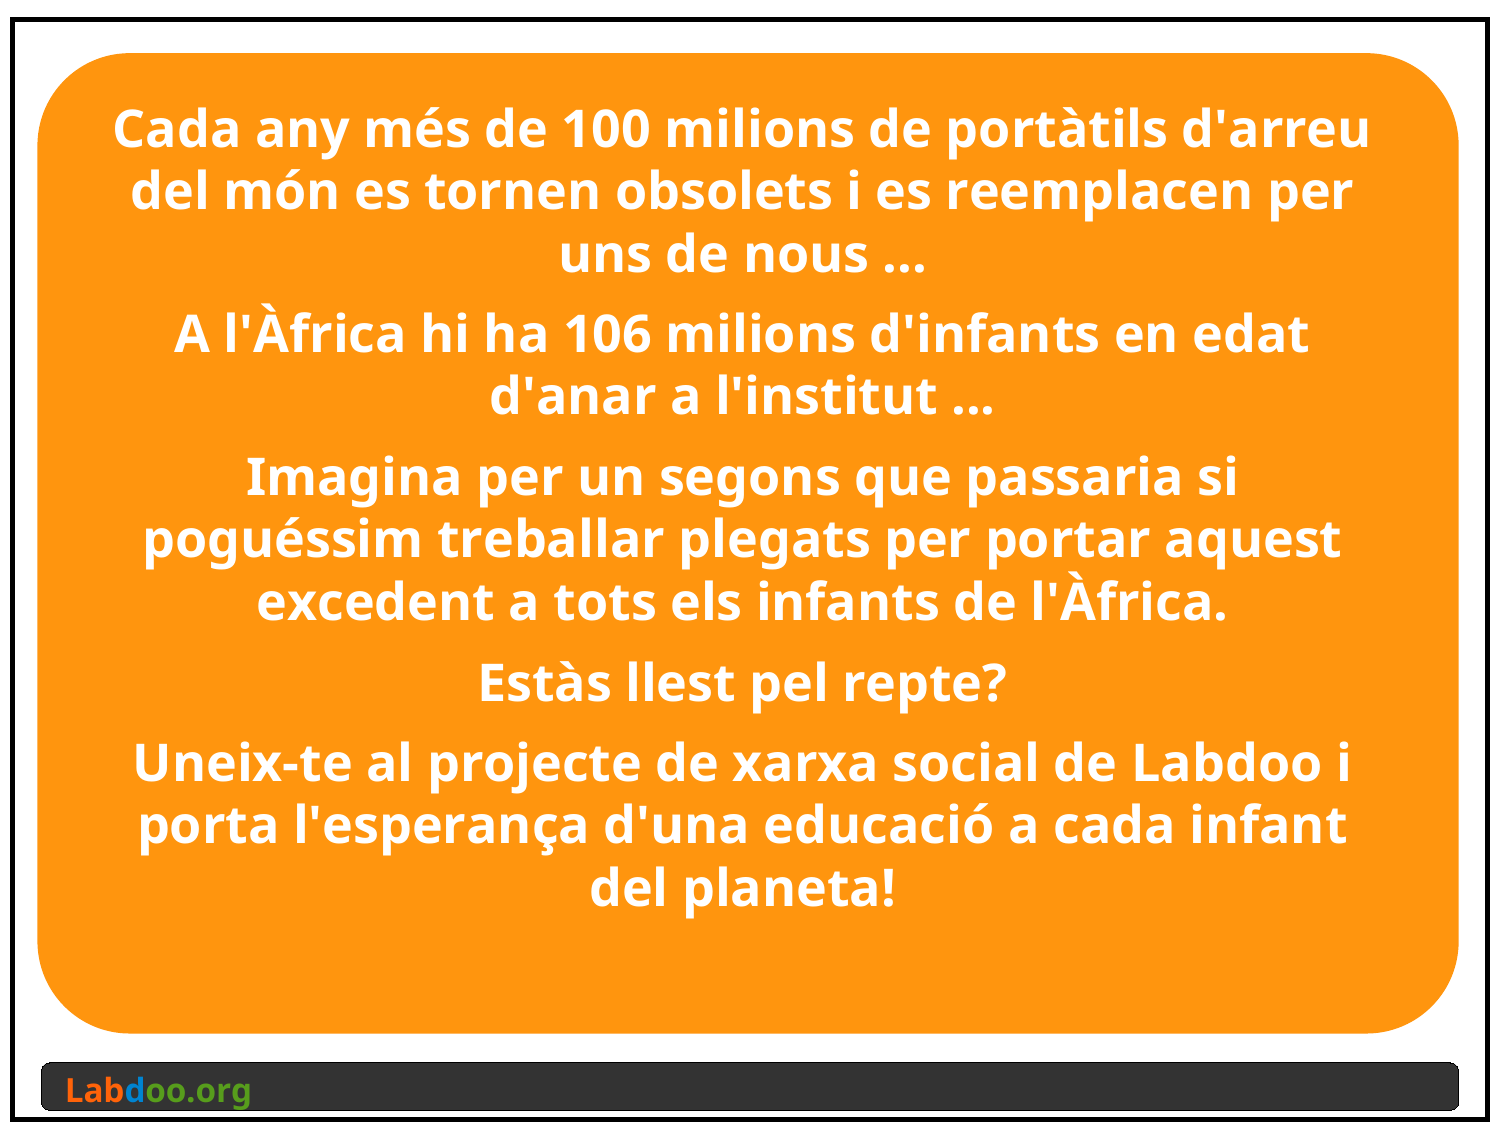

Cada any més de 100 milions de portàtils d'arreu del món es tornen obsolets i es reemplacen per uns de nous ...
A l'Àfrica hi ha 106 milions d'infants en edat d'anar a l'institut ...
Imagina per un segons que passaria si poguéssim treballar plegats per portar aquest excedent a tots els infants de l'Àfrica.
Estàs llest pel repte?
Uneix-te al projecte de xarxa social de Labdoo i porta l'esperança d'una educació a cada infant del planeta!